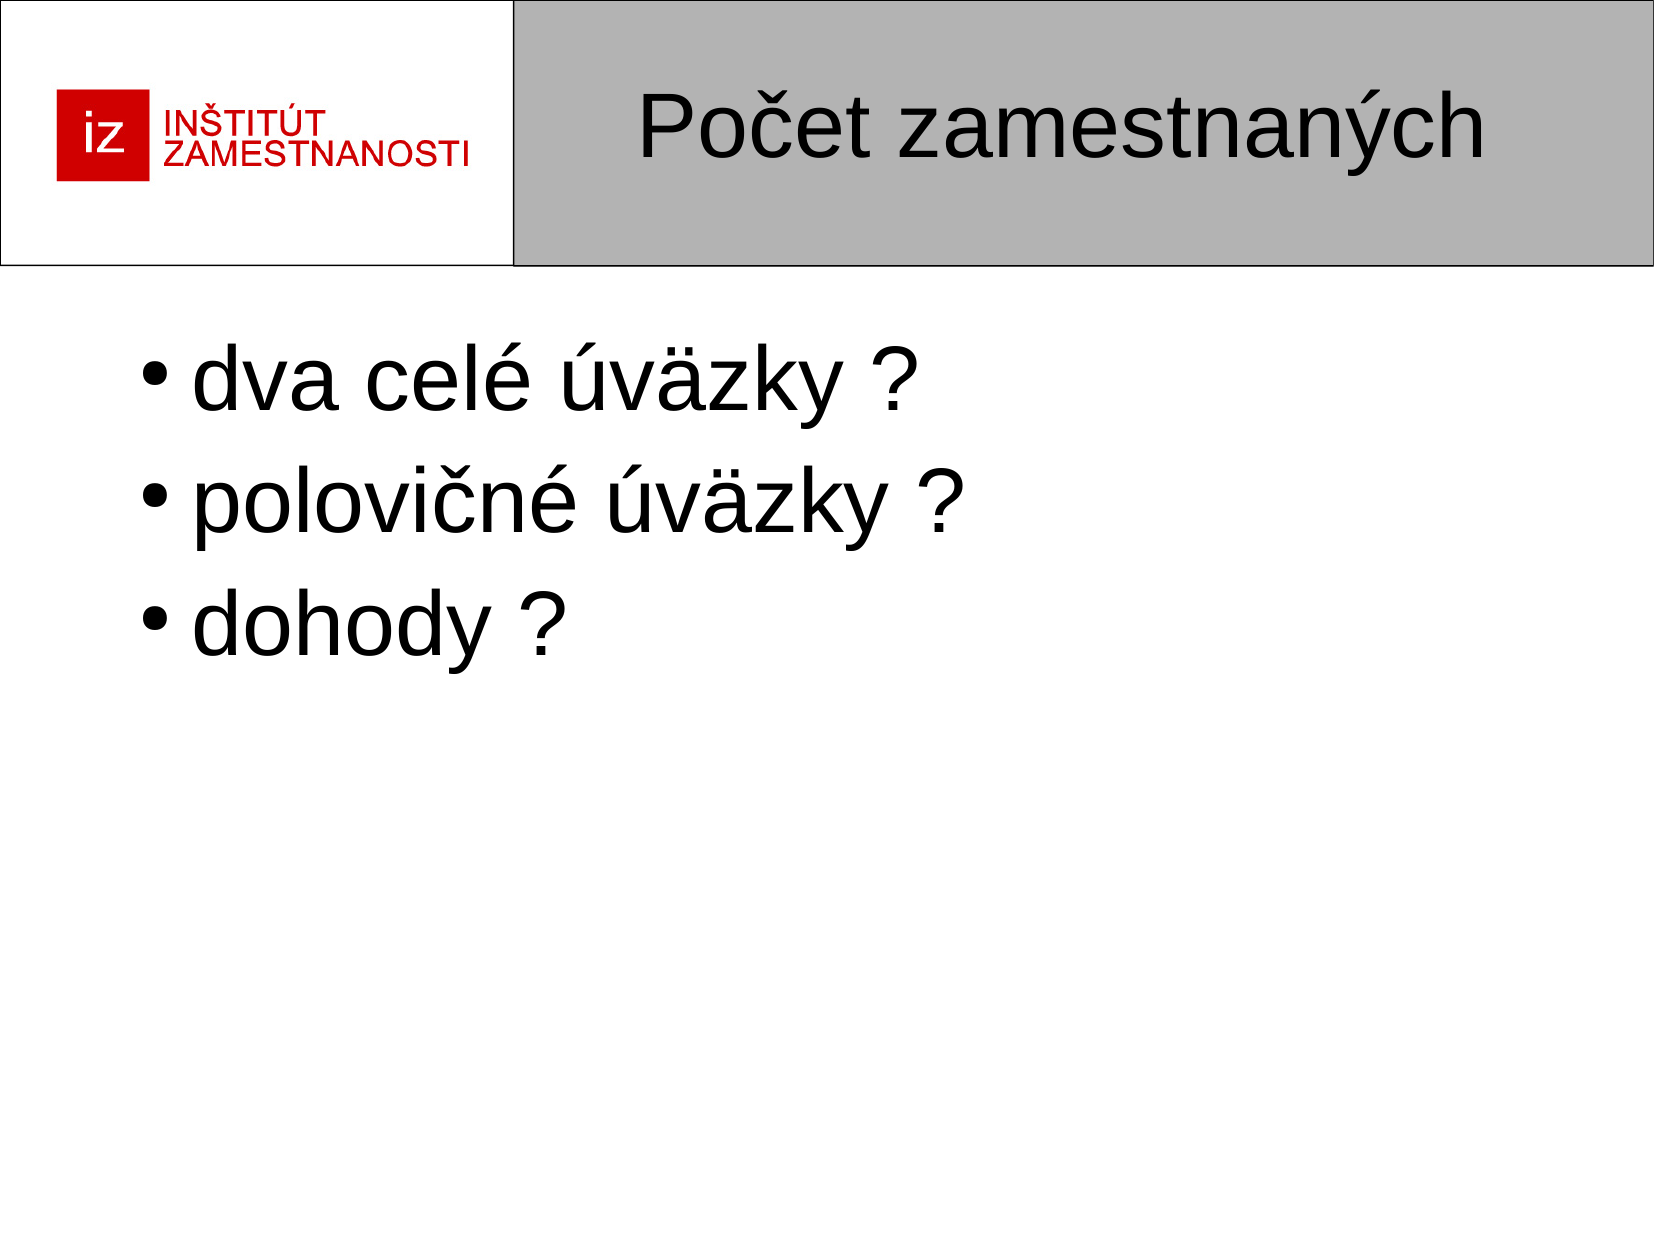

# Počet zamestnaných
dva celé úväzky ?
polovičné úväzky ?
dohody ?